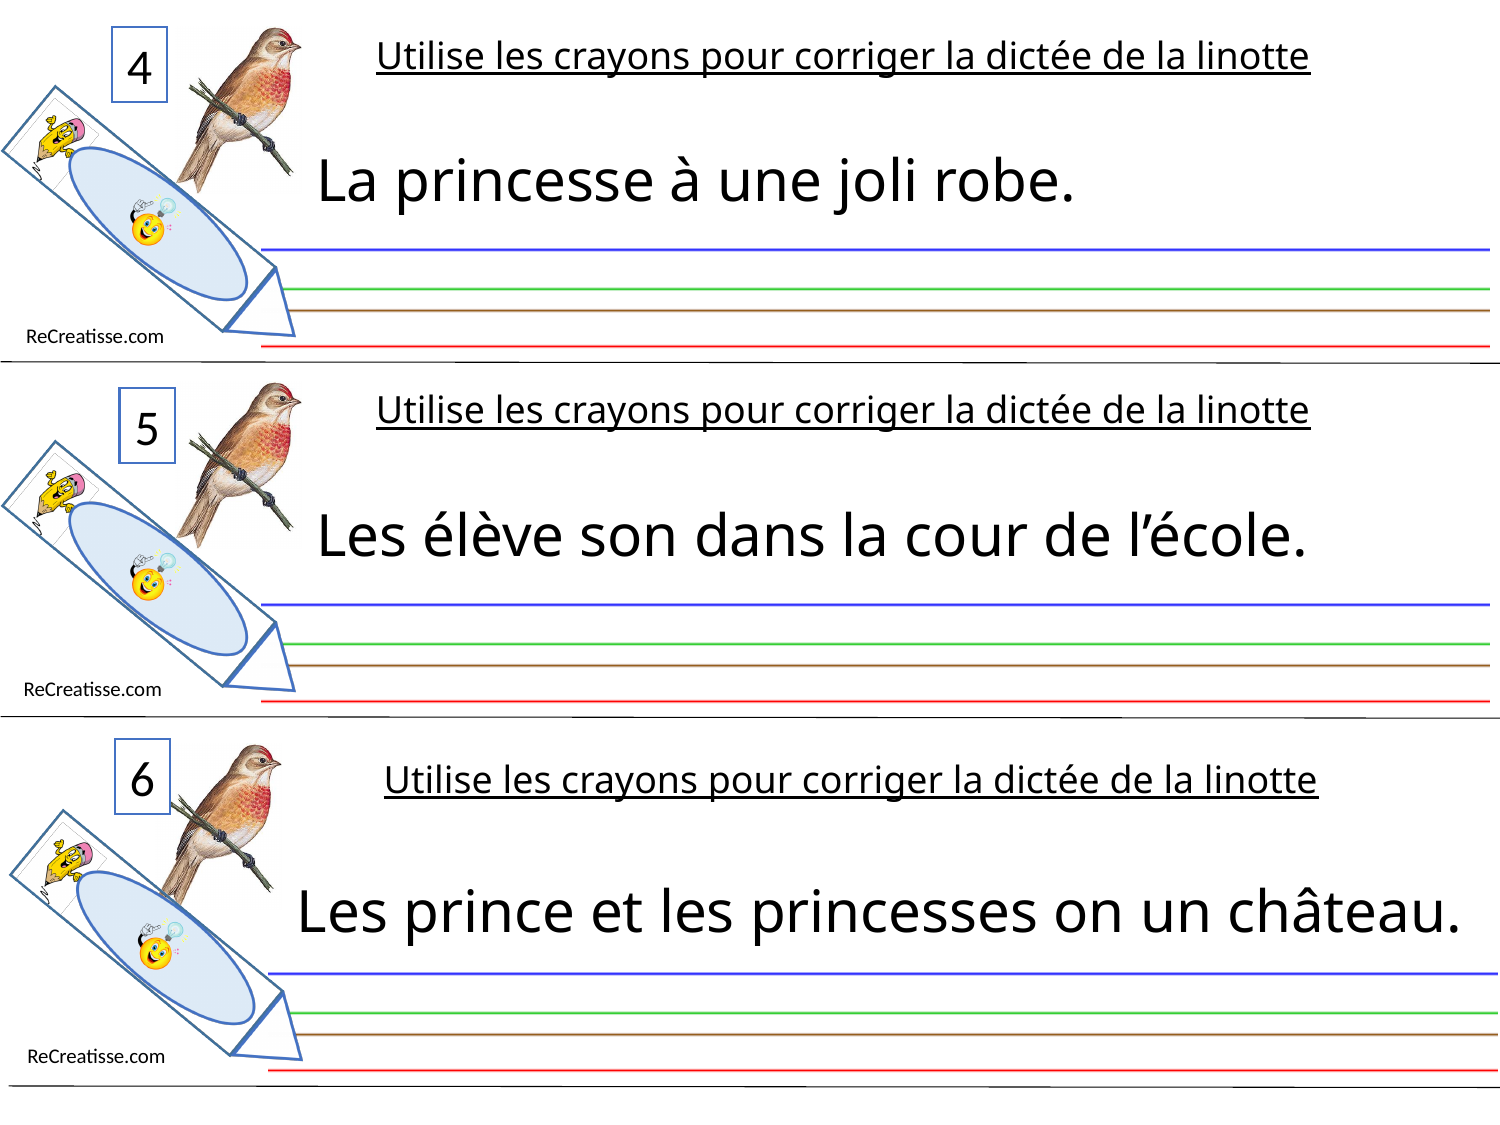

Utilise les crayons pour corriger la dictée de la linotte
4
La princesse à une joli robe.
ReCreatisse.com
Utilise les crayons pour corriger la dictée de la linotte
5
Les élève son dans la cour de l’école.
ReCreatisse.com
6
Utilise les crayons pour corriger la dictée de la linotte
Les prince et les princesses on un château.
ReCreatisse.com